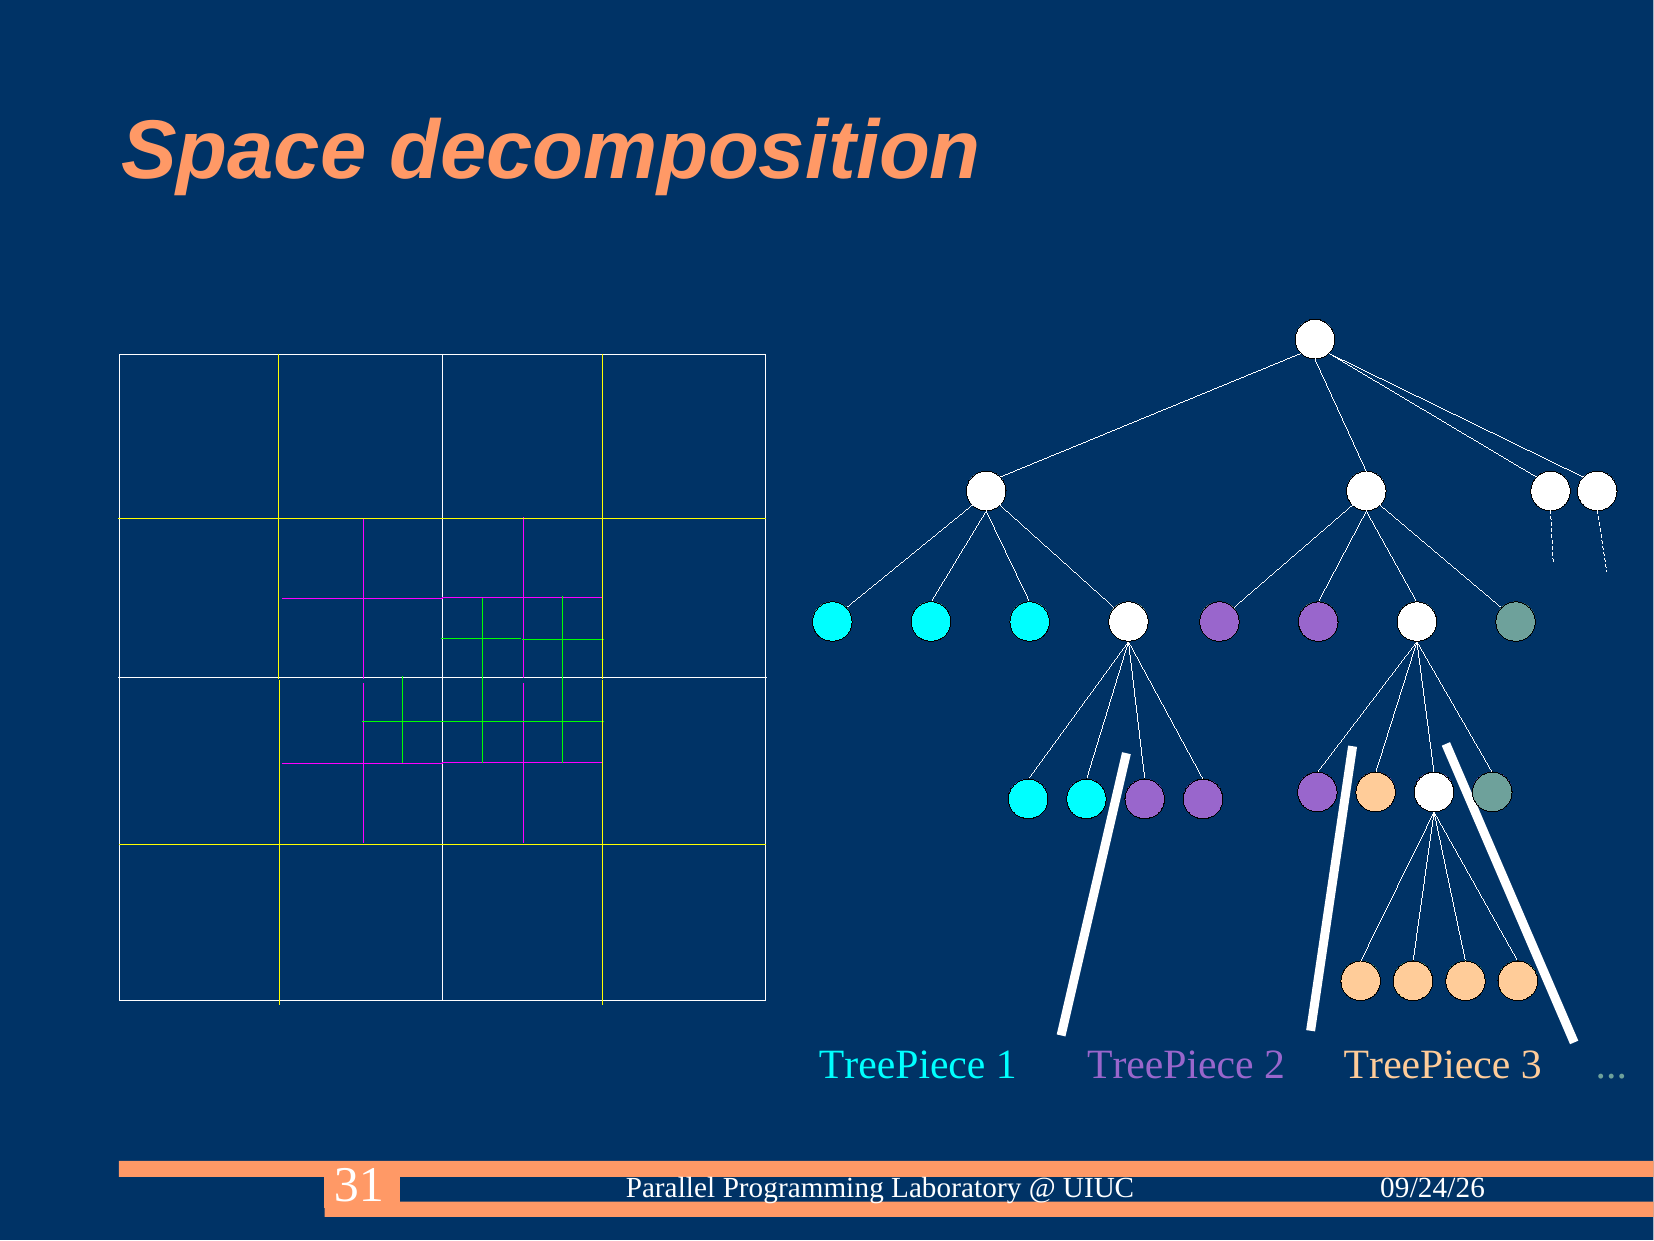

# Space decomposition
TreePiece 1
TreePiece 2
TreePiece 3
...
Parallel Programming Laboratory @ UIUC